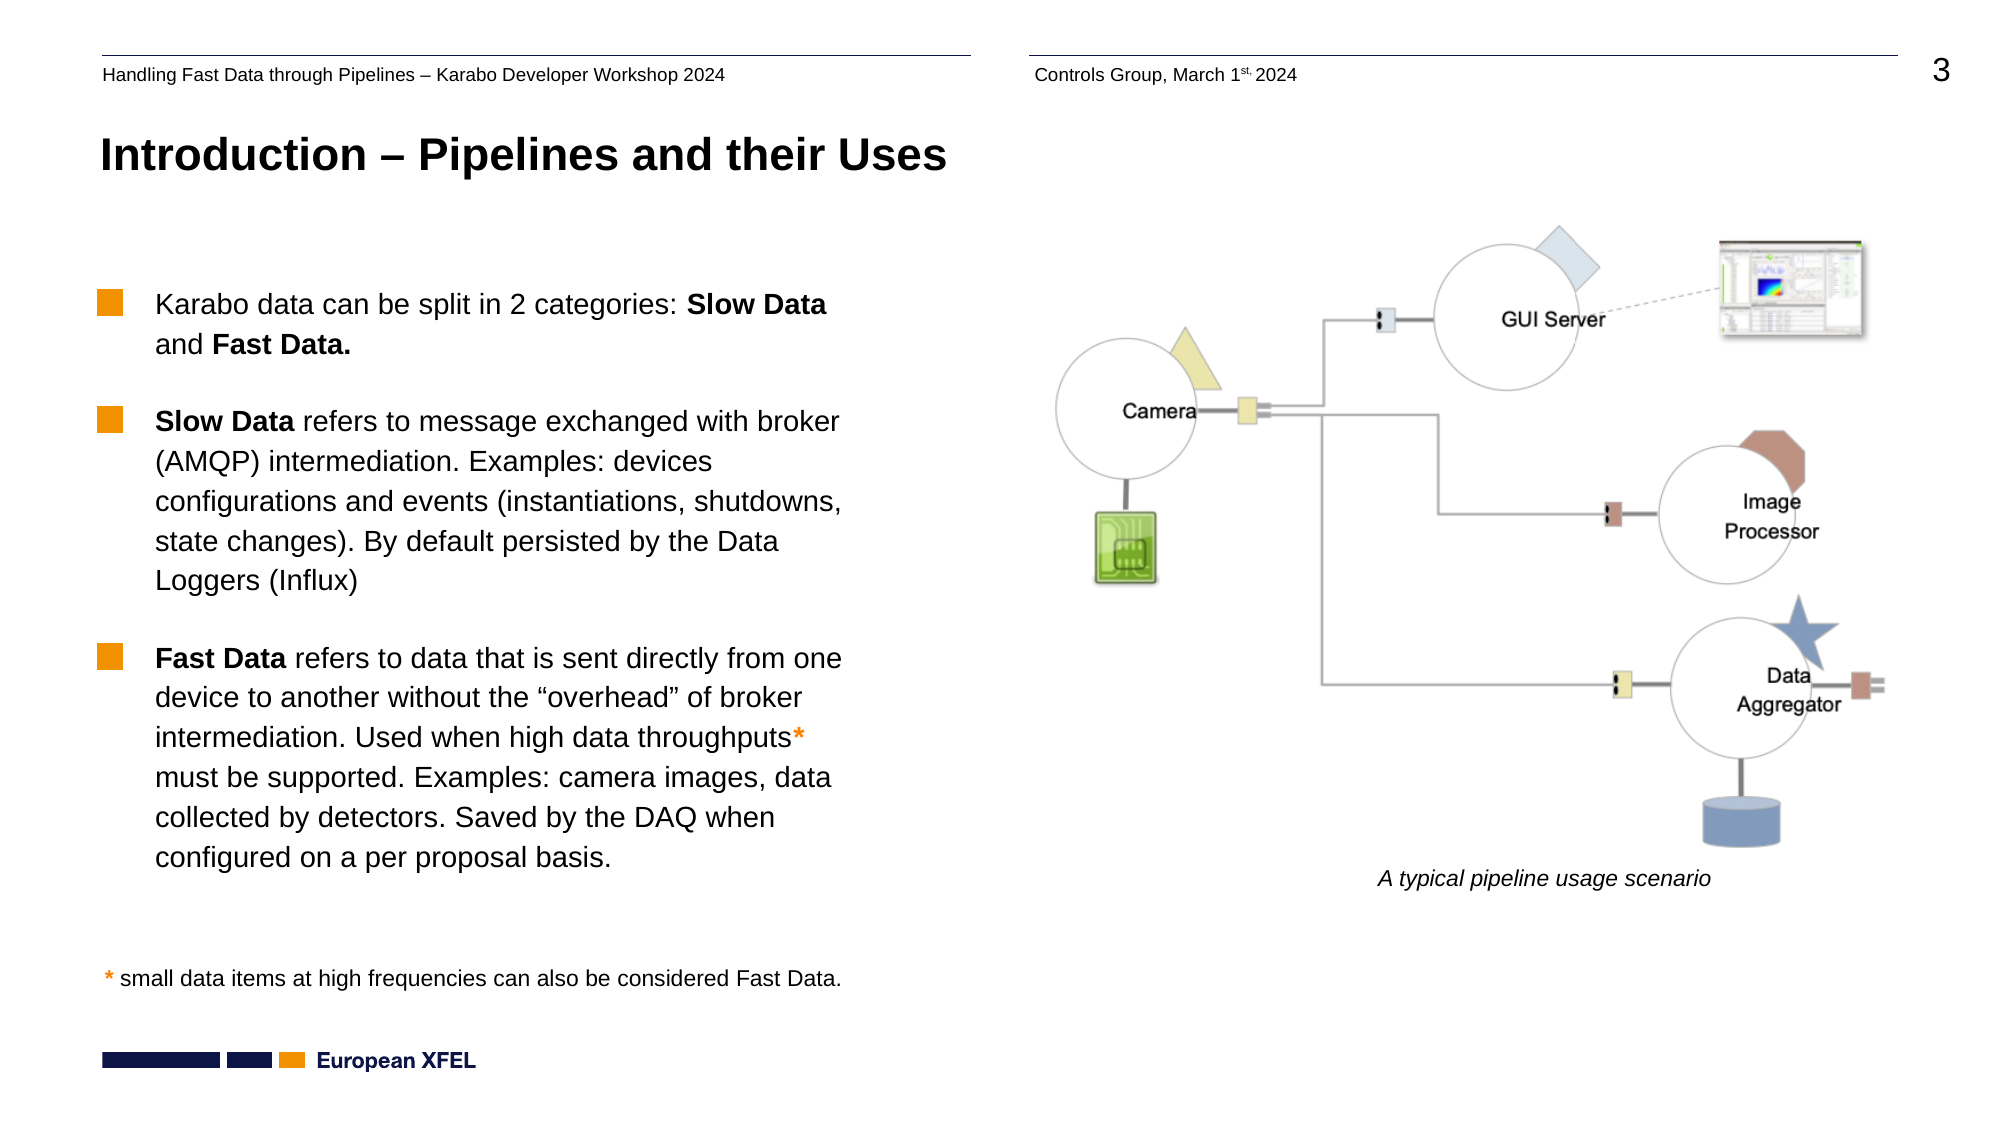

# Introduction – Pipelines and their Uses
Karabo data can be split in 2 categories: Slow Data and Fast Data.
Slow Data refers to message exchanged with broker (AMQP) intermediation. Examples: devices configurations and events (instantiations, shutdowns, state changes). By default persisted by the Data Loggers (Influx)
Fast Data refers to data that is sent directly from one device to another without the “overhead” of broker intermediation. Used when high data throughputs* must be supported. Examples: camera images, data collected by detectors. Saved by the DAQ when configured on a per proposal basis.
A typical pipeline usage scenario
* small data items at high frequencies can also be considered Fast Data.